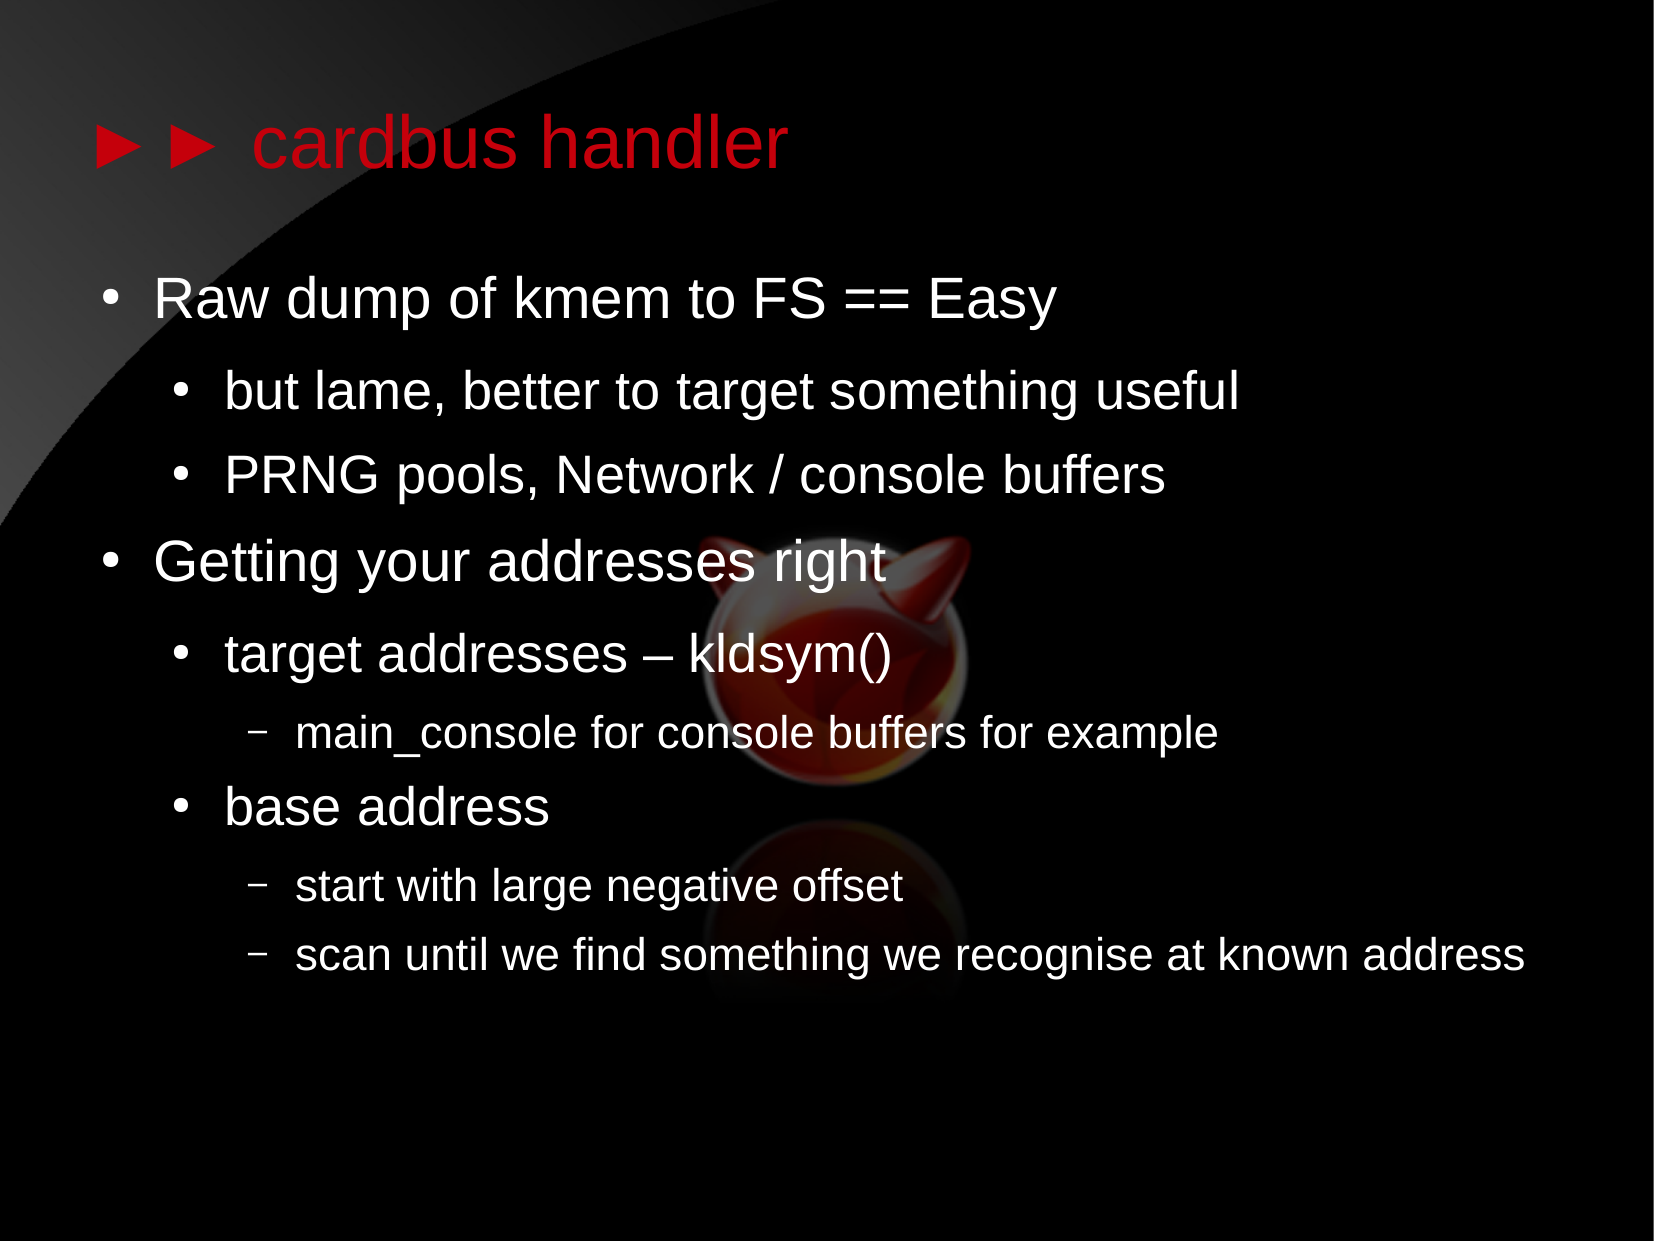

# ►► cardbus handler
Raw dump of kmem to FS == Easy
but lame, better to target something useful
PRNG pools, Network / console buffers
Getting your addresses right
target addresses – kldsym()
main_console for console buffers for example
base address
start with large negative offset
scan until we find something we recognise at known address